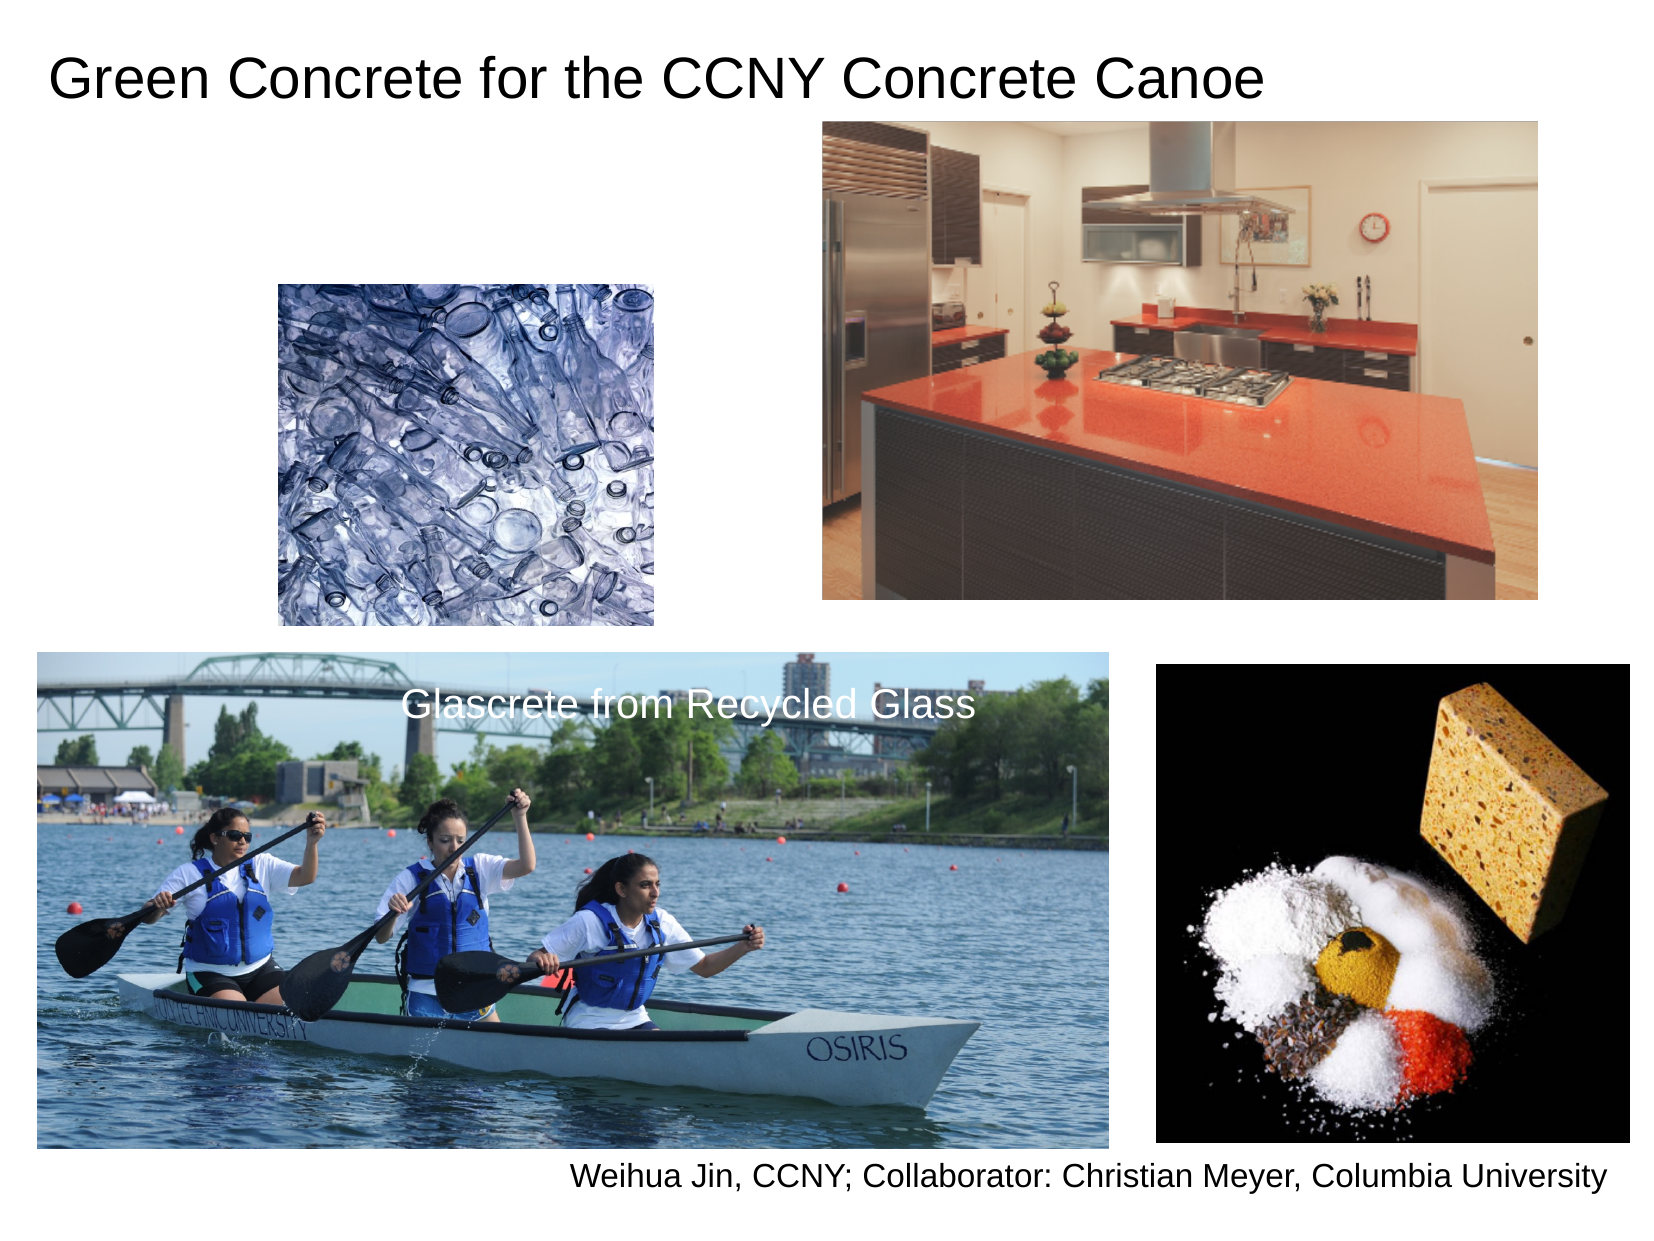

Green Concrete for the CCNY Concrete Canoe
Glascrete from Recycled Glass
Weihua Jin, CCNY; Collaborator: Christian Meyer, Columbia University